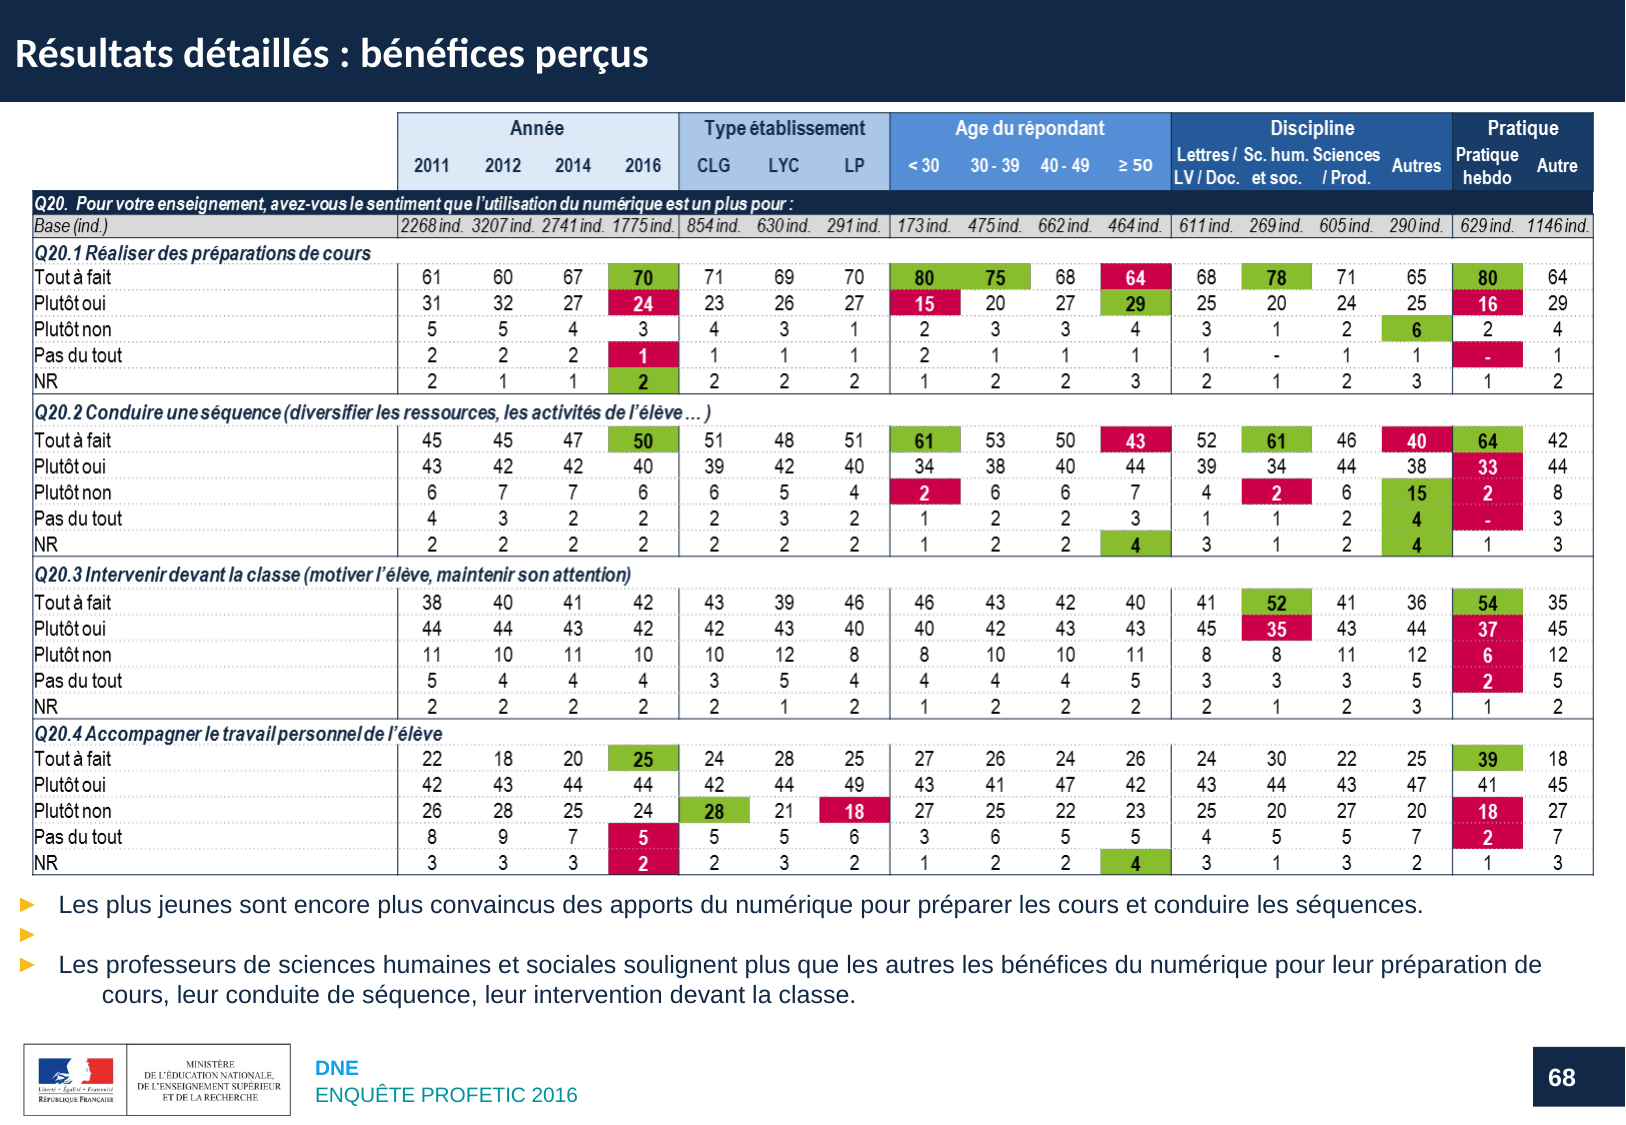

# Résultats détaillés : bénéfices perçus
Les plus jeunes sont encore plus convaincus des apports du numérique pour préparer les cours et conduire les séquences.
Les professeurs de sciences humaines et sociales soulignent plus que les autres les bénéfices du numérique pour leur préparation de cours, leur conduite de séquence, leur intervention devant la classe.